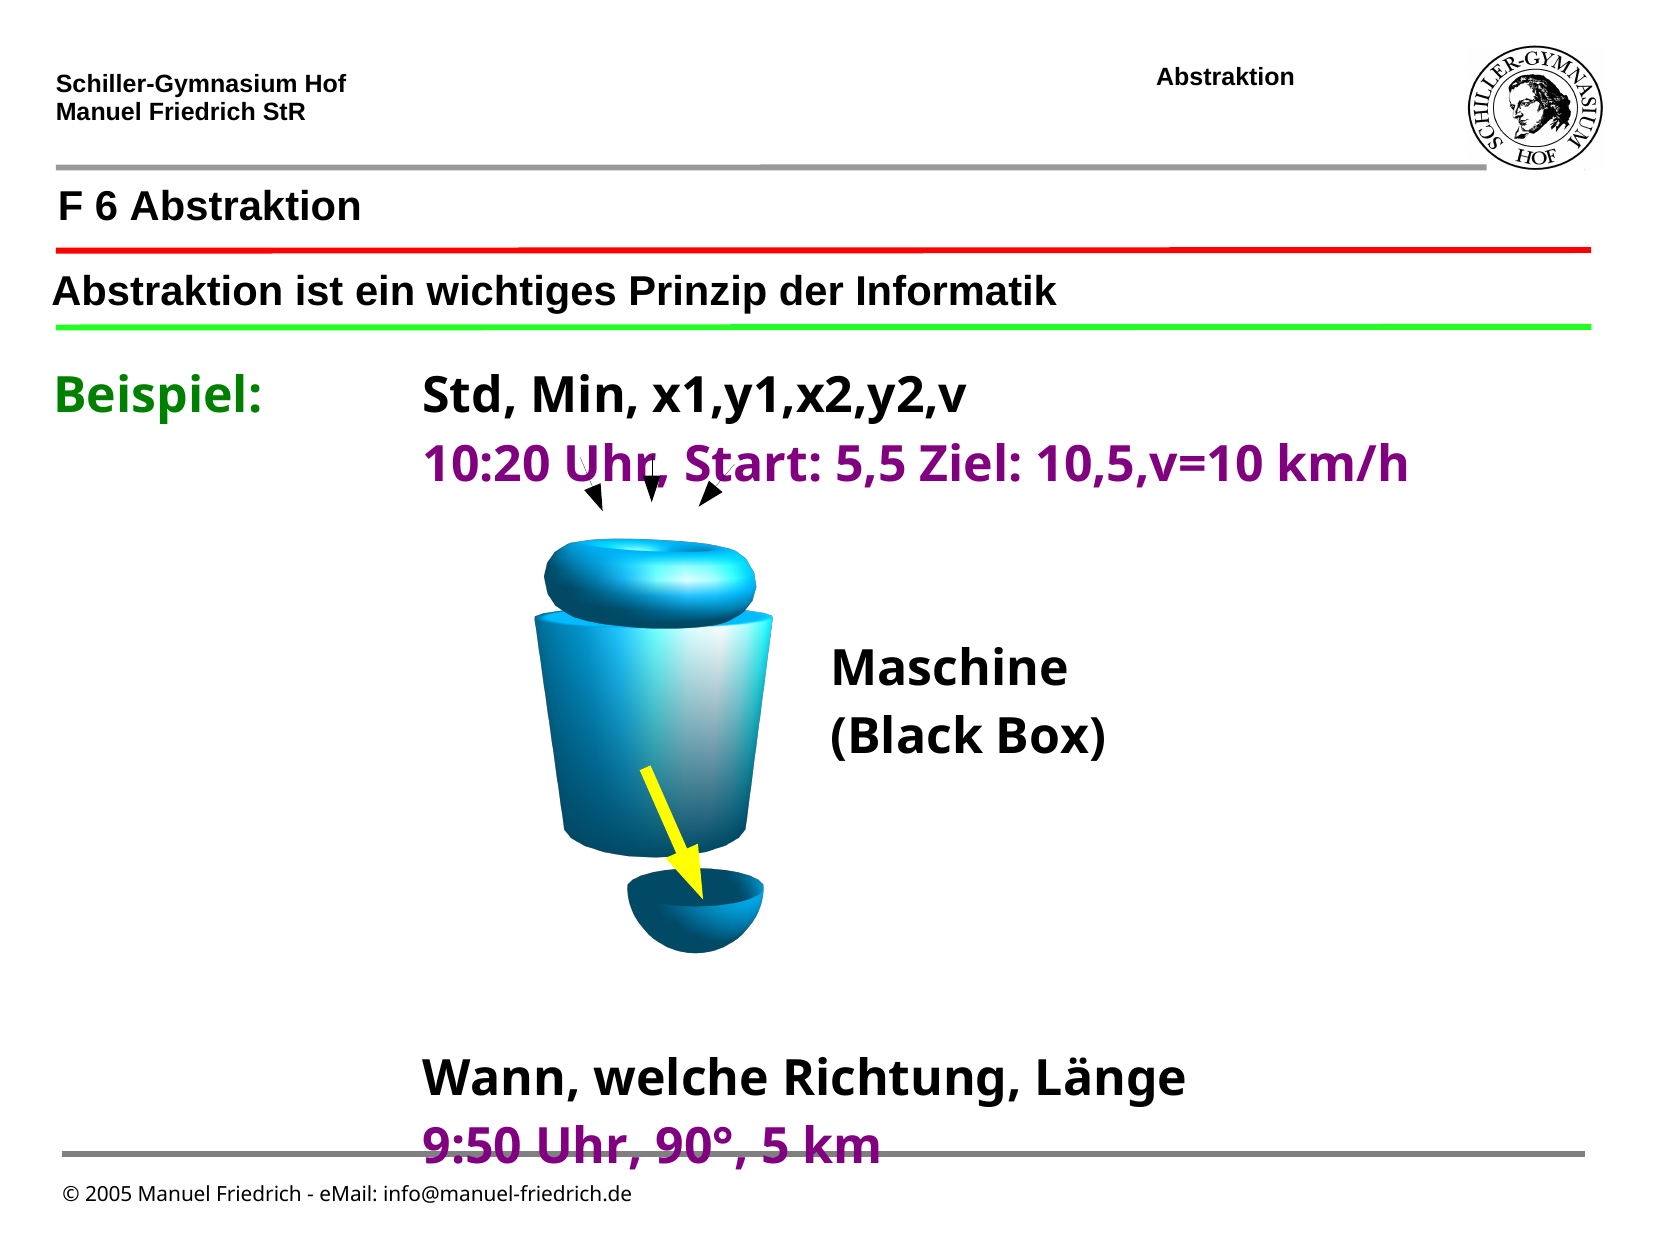

Abstraktion
Schiller-Gymnasium Hof
Manuel Friedrich StR
F 6 Abstraktion
Abstraktion ist ein wichtiges Prinzip der Informatik
Beispiel: 		Std, Min, x1,y1,x2,y2,v
					10:20 Uhr, Start: 5,5 Ziel: 10,5,v=10 km/h
					Wann, welche Richtung, Länge
					9:50 Uhr, 90°, 5 km
Maschine
(Black Box)
© 2005 Manuel Friedrich - eMail: info@manuel-friedrich.de